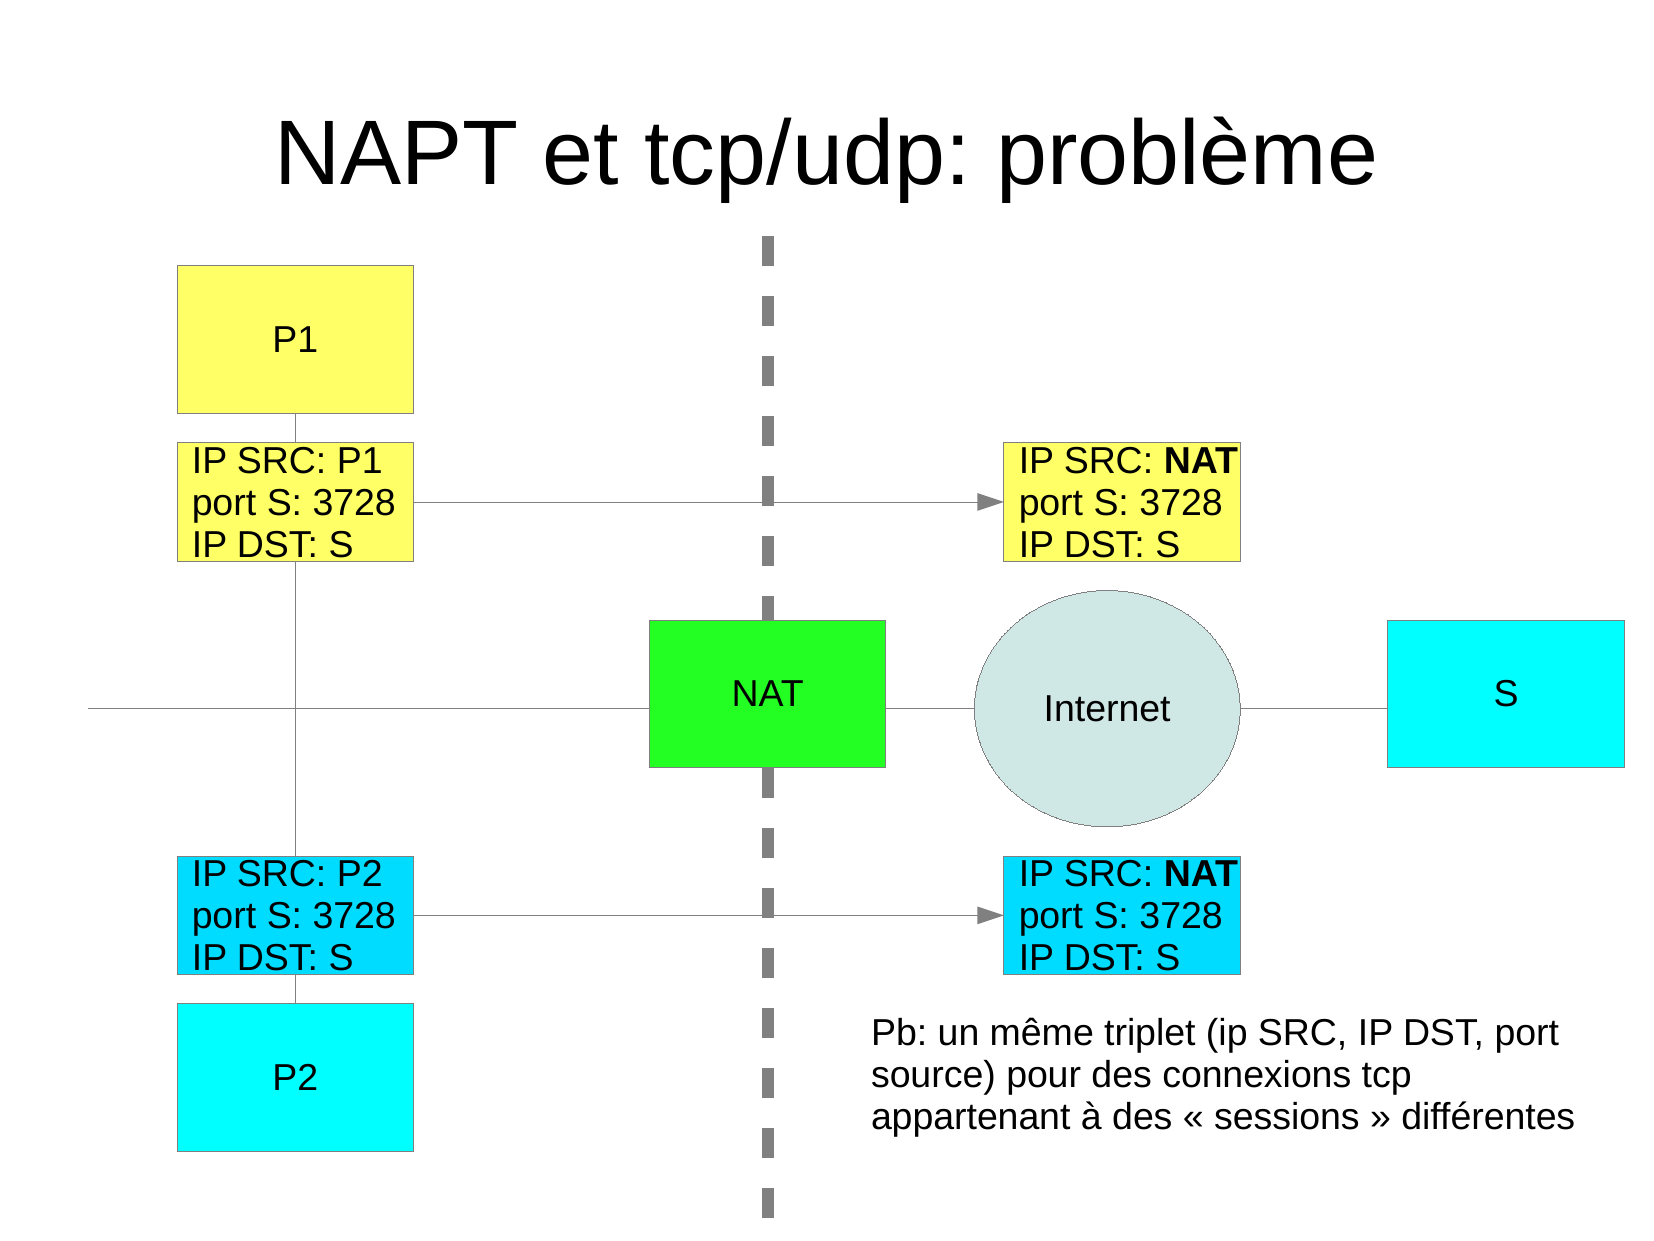

# NAPT et tcp/udp: problème
P1
IP SRC: P1
port S: 3728
IP DST: S
IP SRC: NAT
port S: 3728
IP DST: S
Internet
NAT
S
IP SRC: P2
port S: 3728
IP DST: S
IP SRC: NAT
port S: 3728
IP DST: S
P2
Pb: un même triplet (ip SRC, IP DST, port source) pour des connexions tcp appartenant à des « sessions » différentes